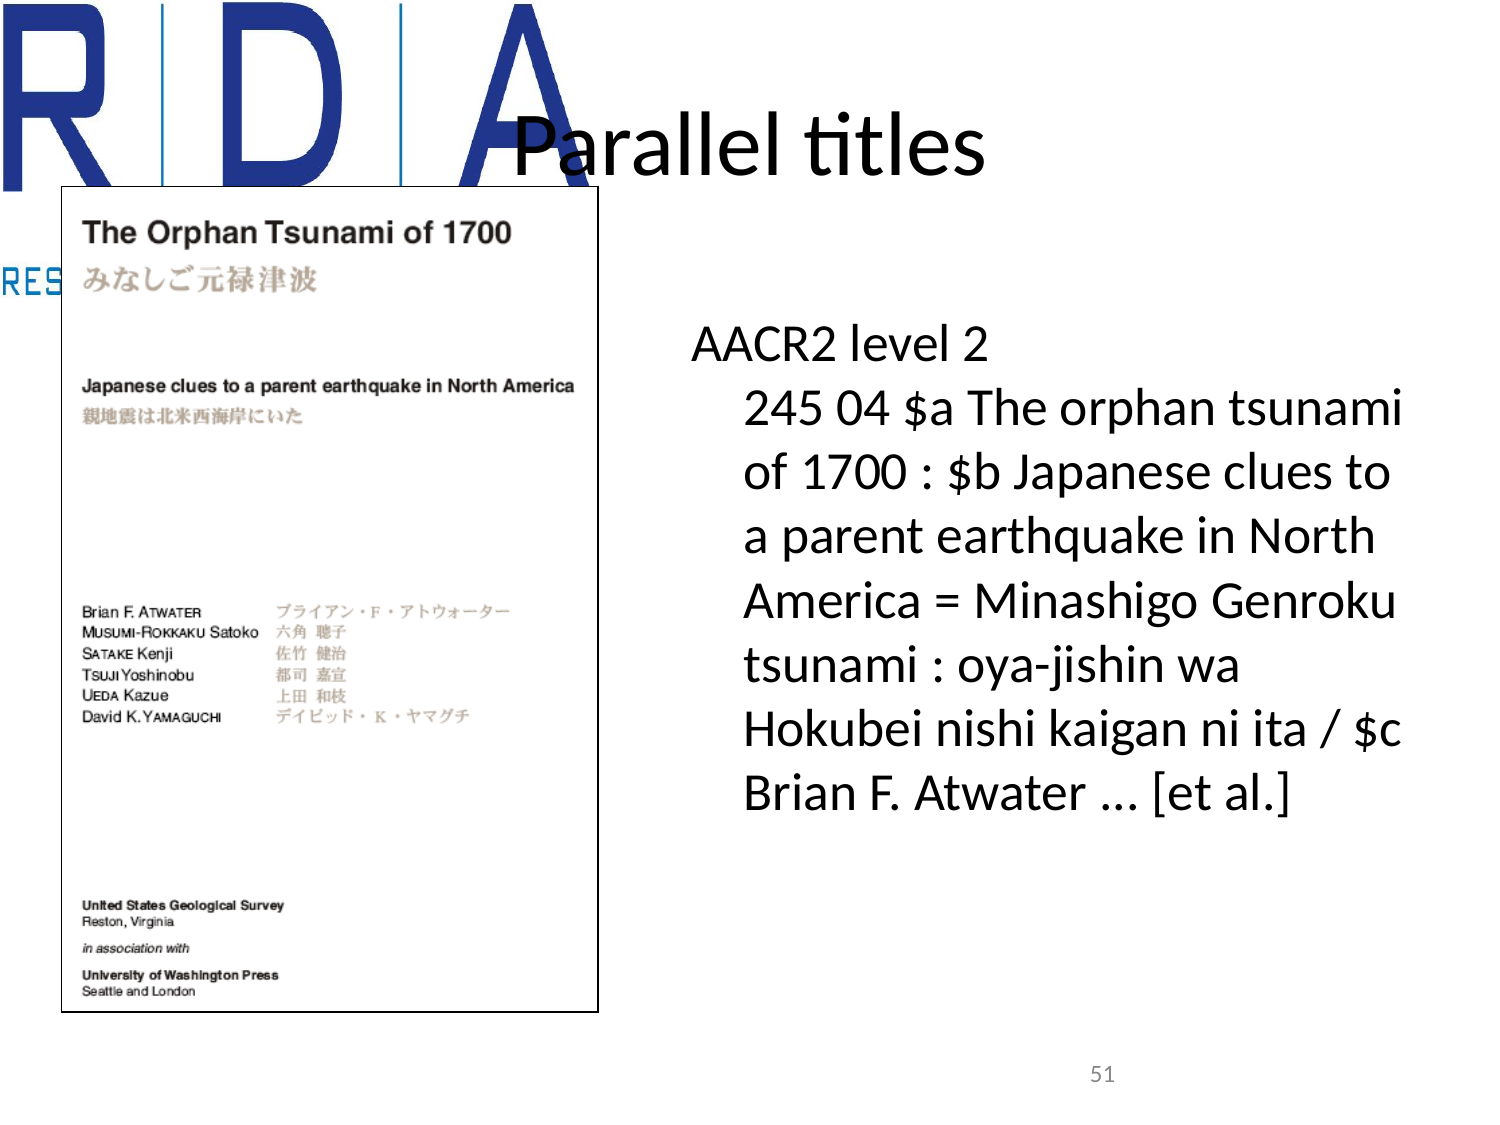

# Parallel titles
AACR2 level 2
245 04 $a The orphan tsunami of 1700 : $b Japanese clues to a parent earthquake in North America = Minashigo Genroku tsunami : oya-jishin wa Hokubei nishi kaigan ni ita / $c Brian F. Atwater ... [et al.]
51